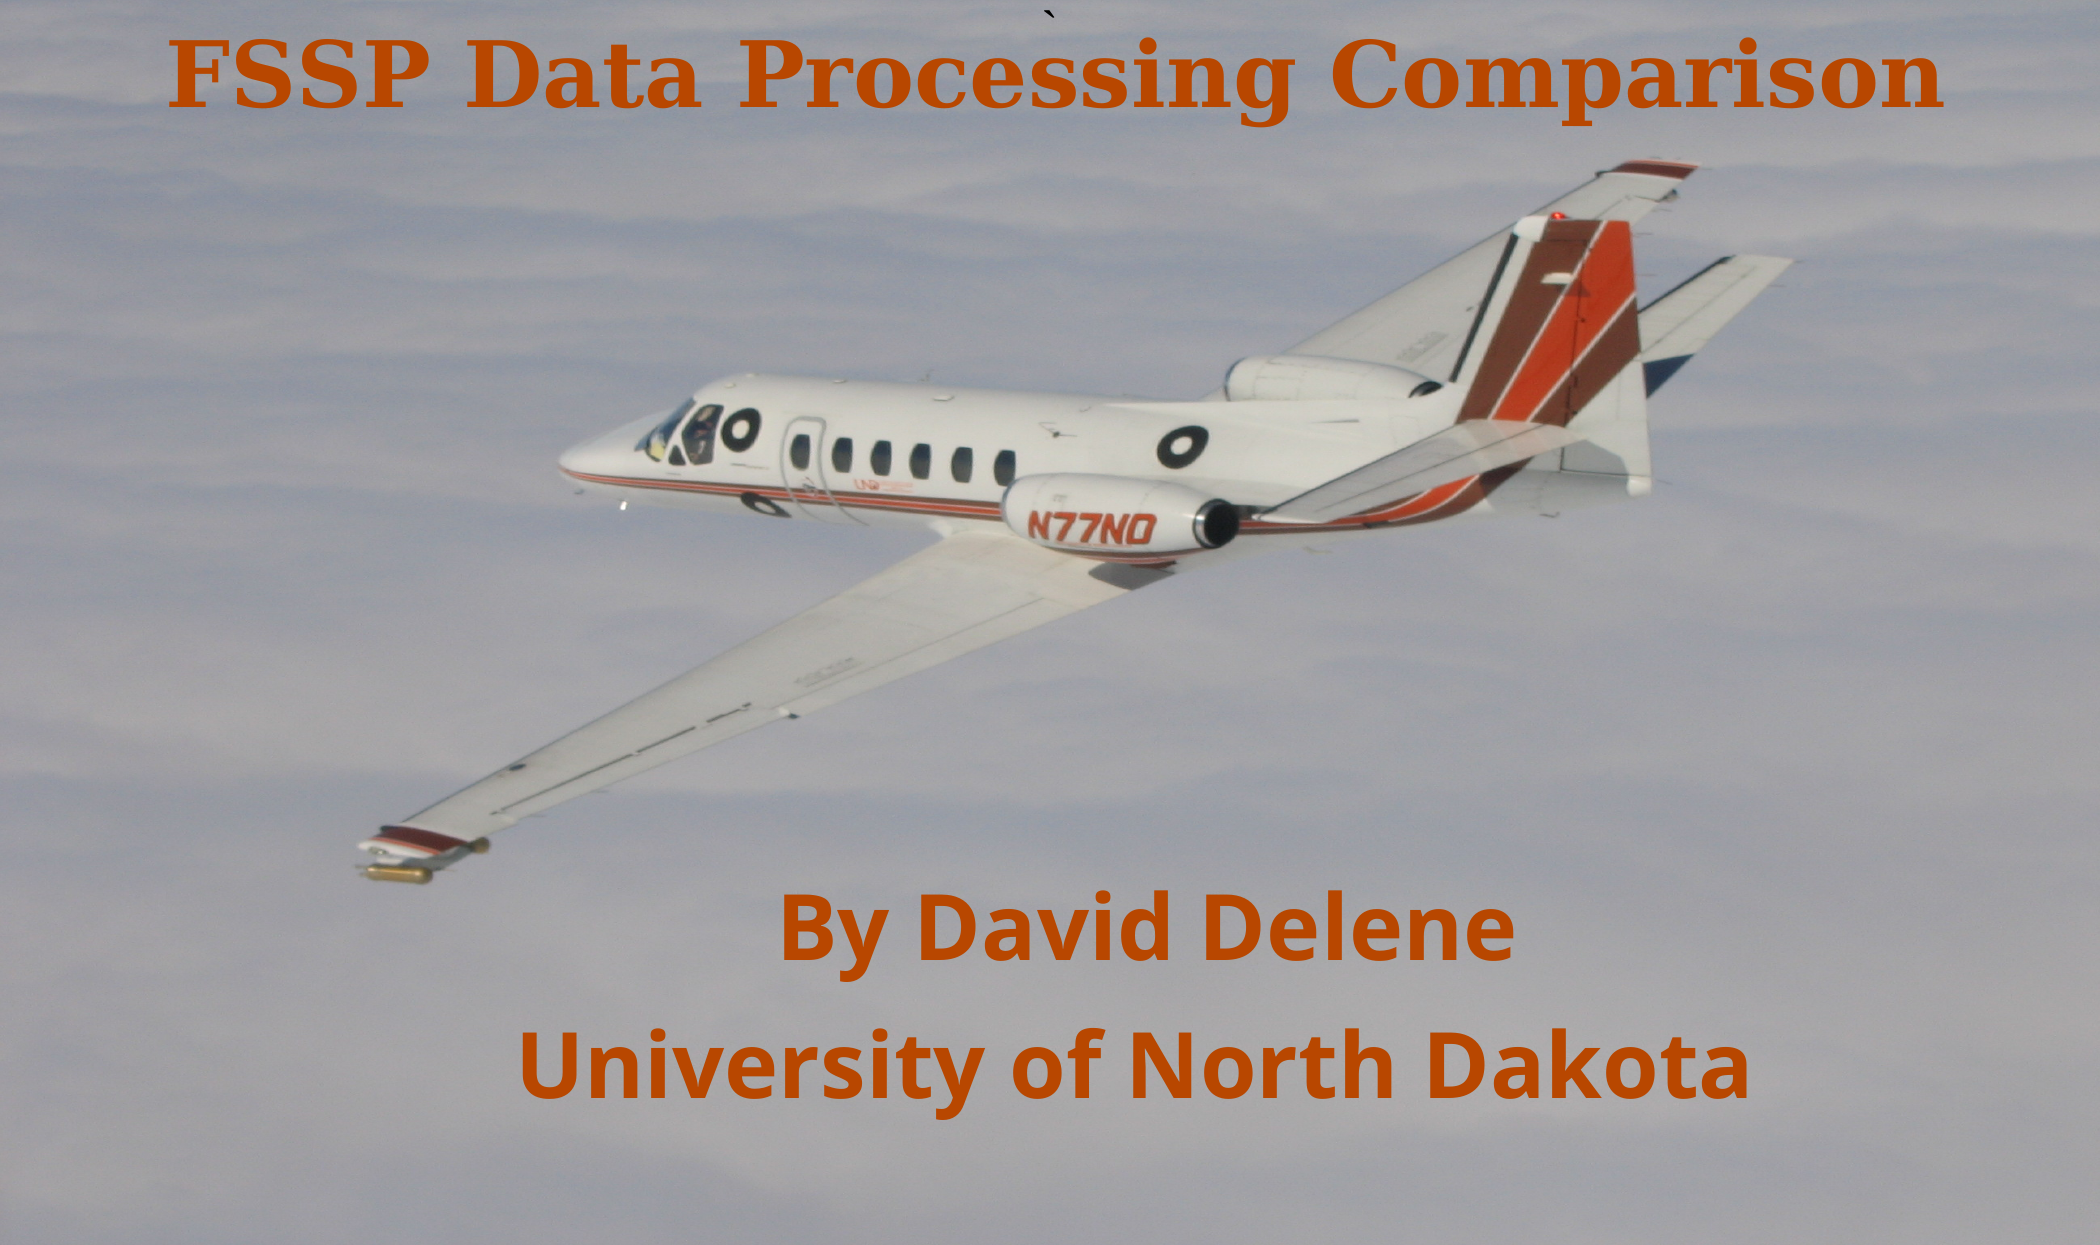

`
FSSP Data Processing Comparison
By David Delene
University of North Dakota